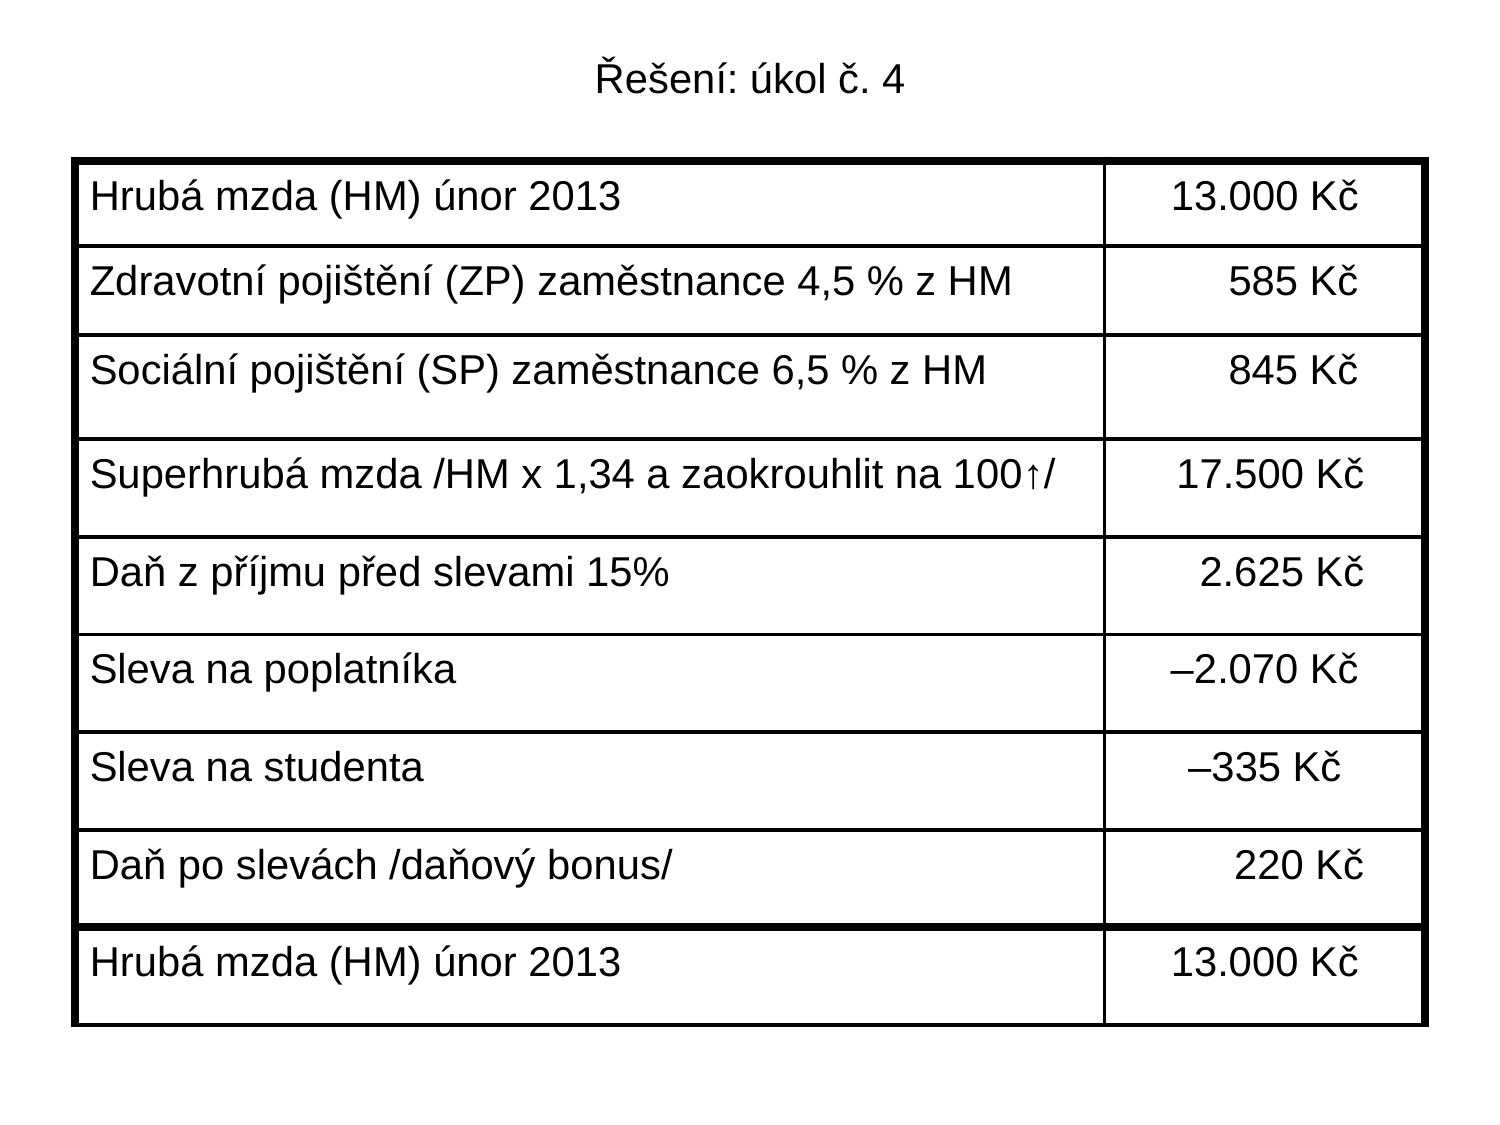

# Řešení: úkol č. 4
| Hrubá mzda (HM) únor 2013 | 13.000 Kč |
| --- | --- |
| Zdravotní pojištění (ZP) zaměstnance 4,5 % z HM | 585 Kč |
| Sociální pojištění (SP) zaměstnance 6,5 % z HM | 845 Kč |
| Superhrubá mzda /HM x 1,34 a zaokrouhlit na 100↑/ | 17.500 Kč |
| Daň z příjmu před slevami 15% | 2.625 Kč |
| Sleva na poplatníka | –2.070 Kč |
| Sleva na studenta | –335 Kč |
| Daň po slevách /daňový bonus/ | 220 Kč |
| Hrubá mzda (HM) únor 2013 | 13.000 Kč |